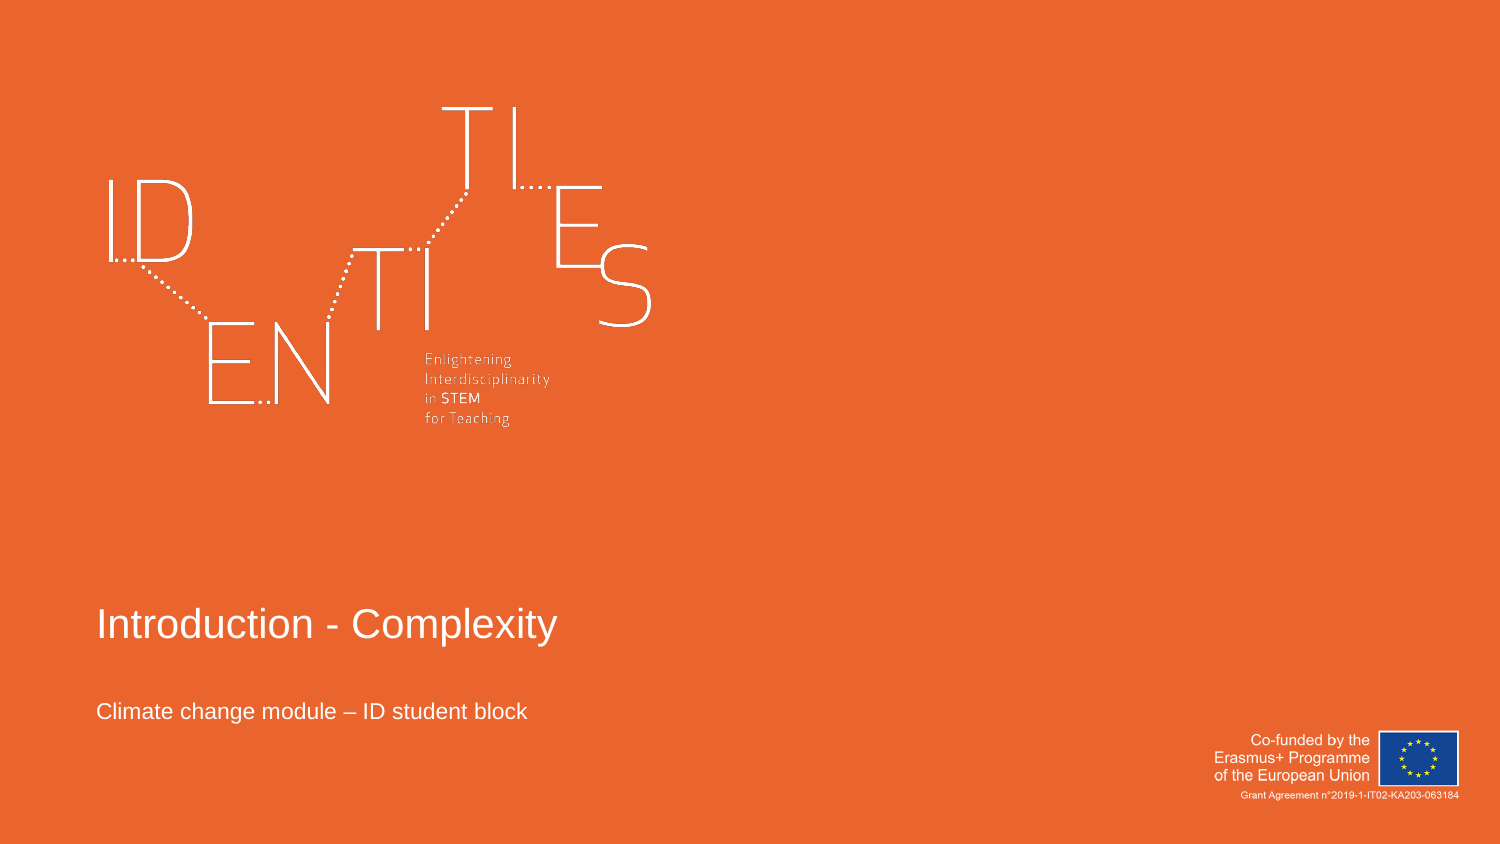

Introduction - Complexity
Climate change module – ID student block